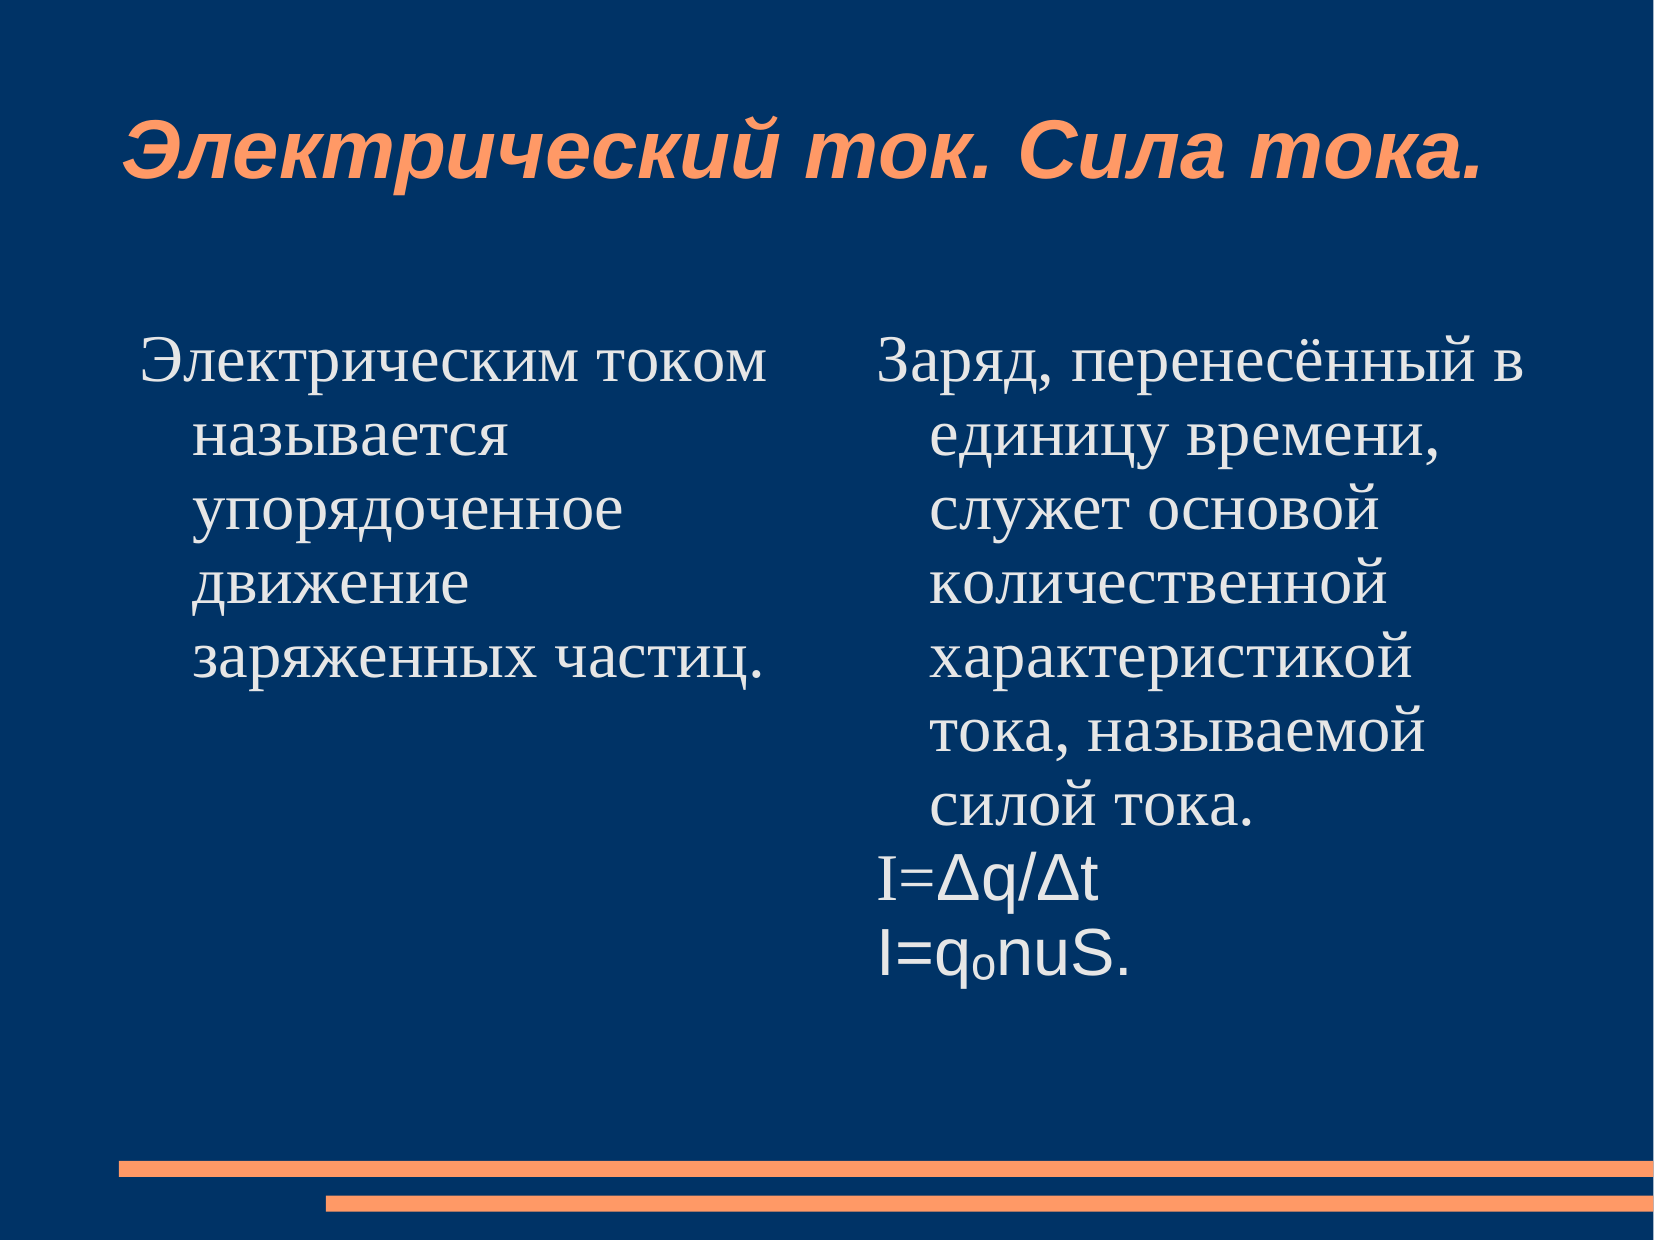

# Электрический ток. Сила тока.
Электрическим током называется упорядоченное движение заряженных частиц.
Заряд, перенесённый в единицу времени, служет основой количественной характеристикой тока, называемой силой тока.
I=Δq/Δt
I=qₒnuS.